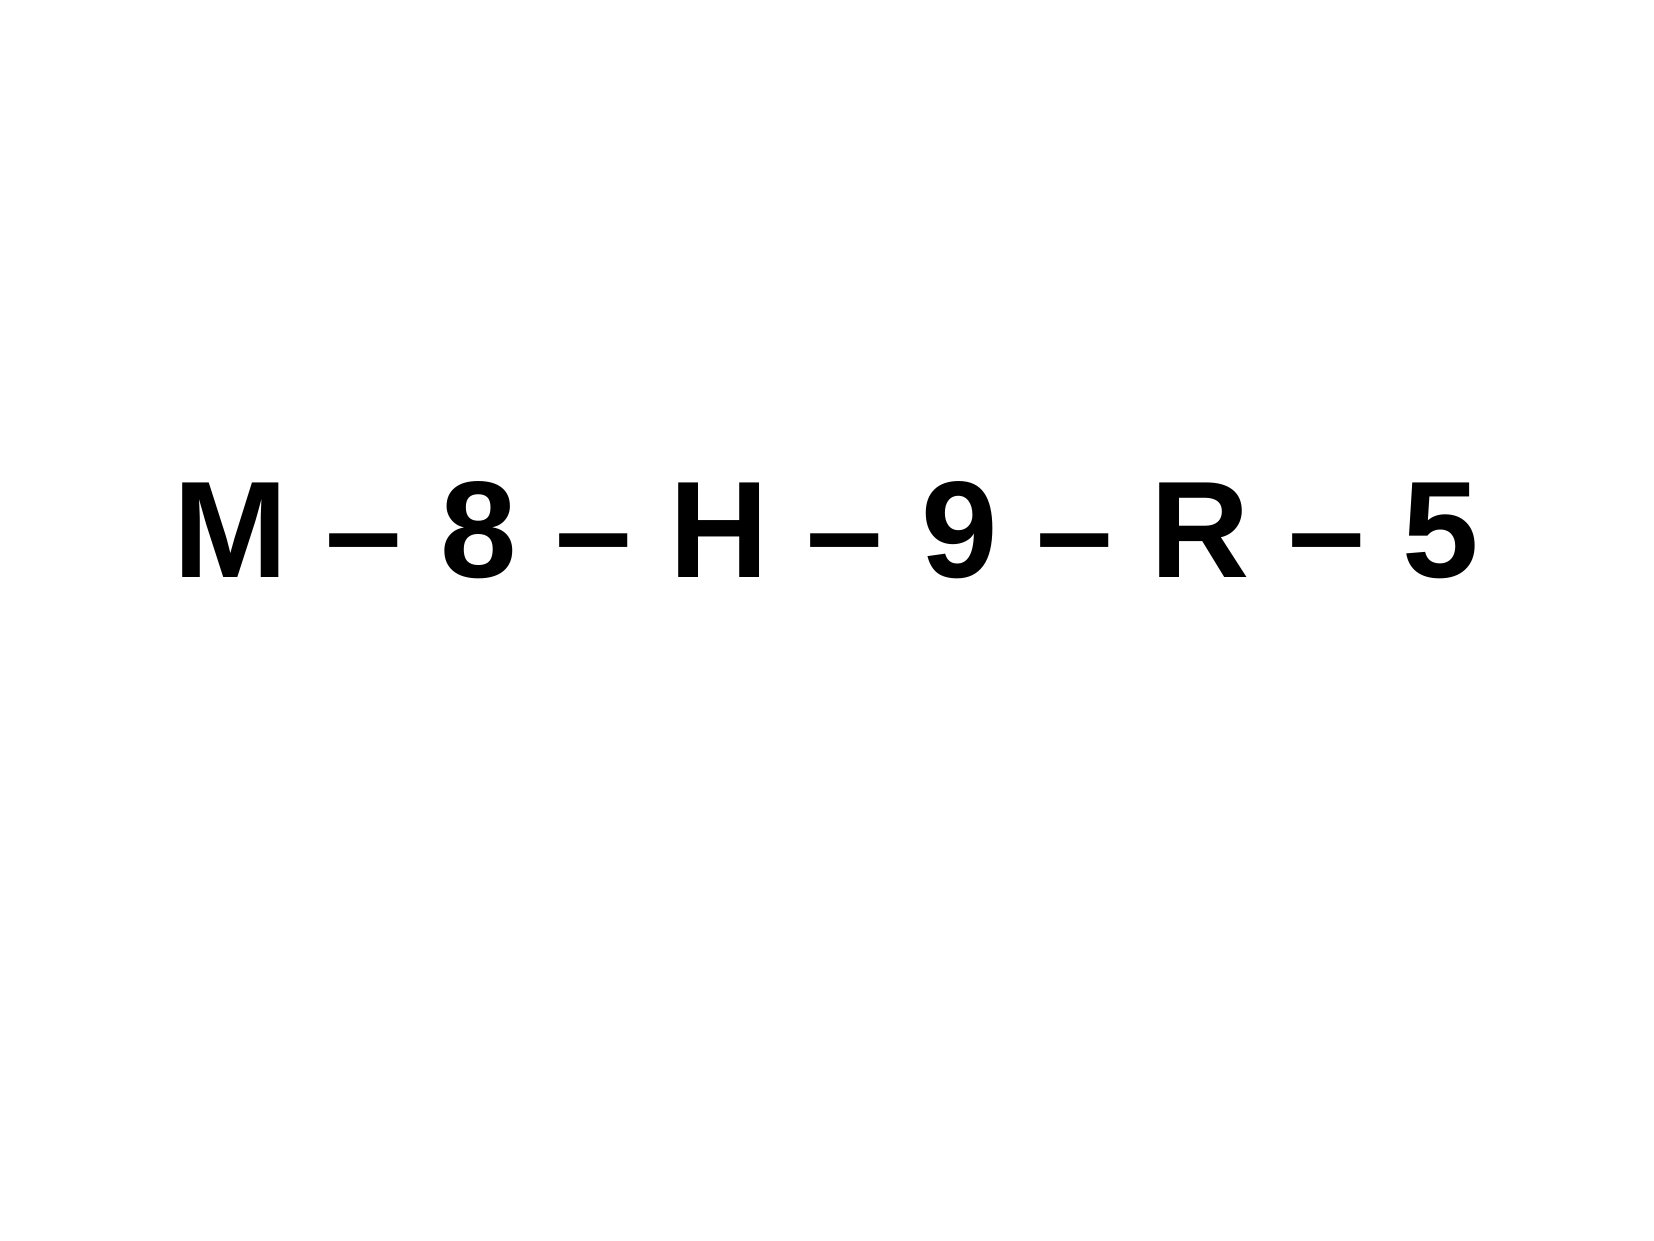

# M – 8 – H – 9 – R – 5